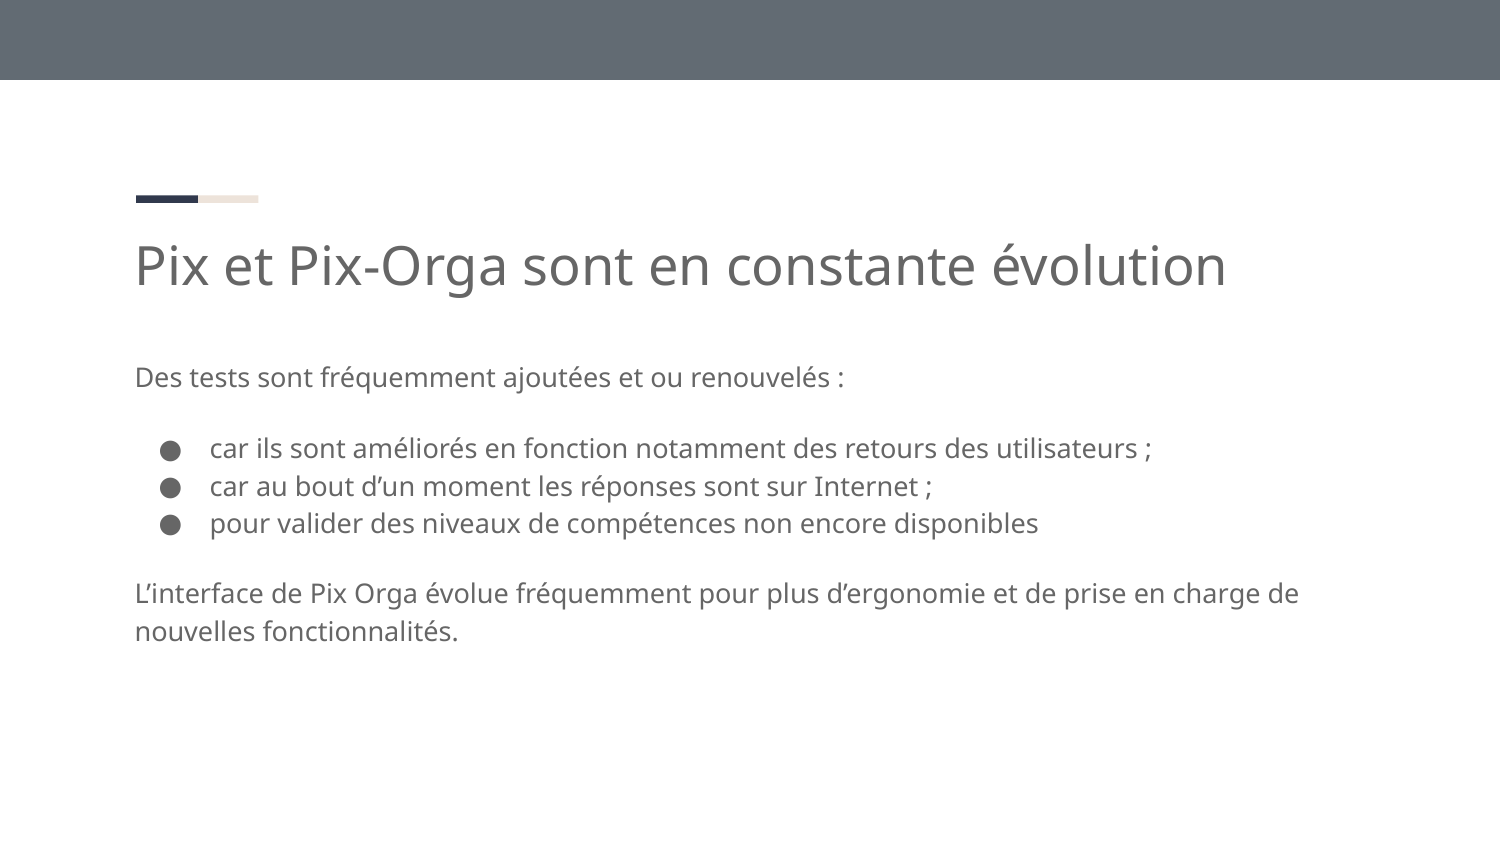

# Pix et Pix-Orga sont en constante évolution
Des tests sont fréquemment ajoutées et ou renouvelés :
car ils sont améliorés en fonction notamment des retours des utilisateurs ;
car au bout d’un moment les réponses sont sur Internet ;
pour valider des niveaux de compétences non encore disponibles
L’interface de Pix Orga évolue fréquemment pour plus d’ergonomie et de prise en charge de nouvelles fonctionnalités.